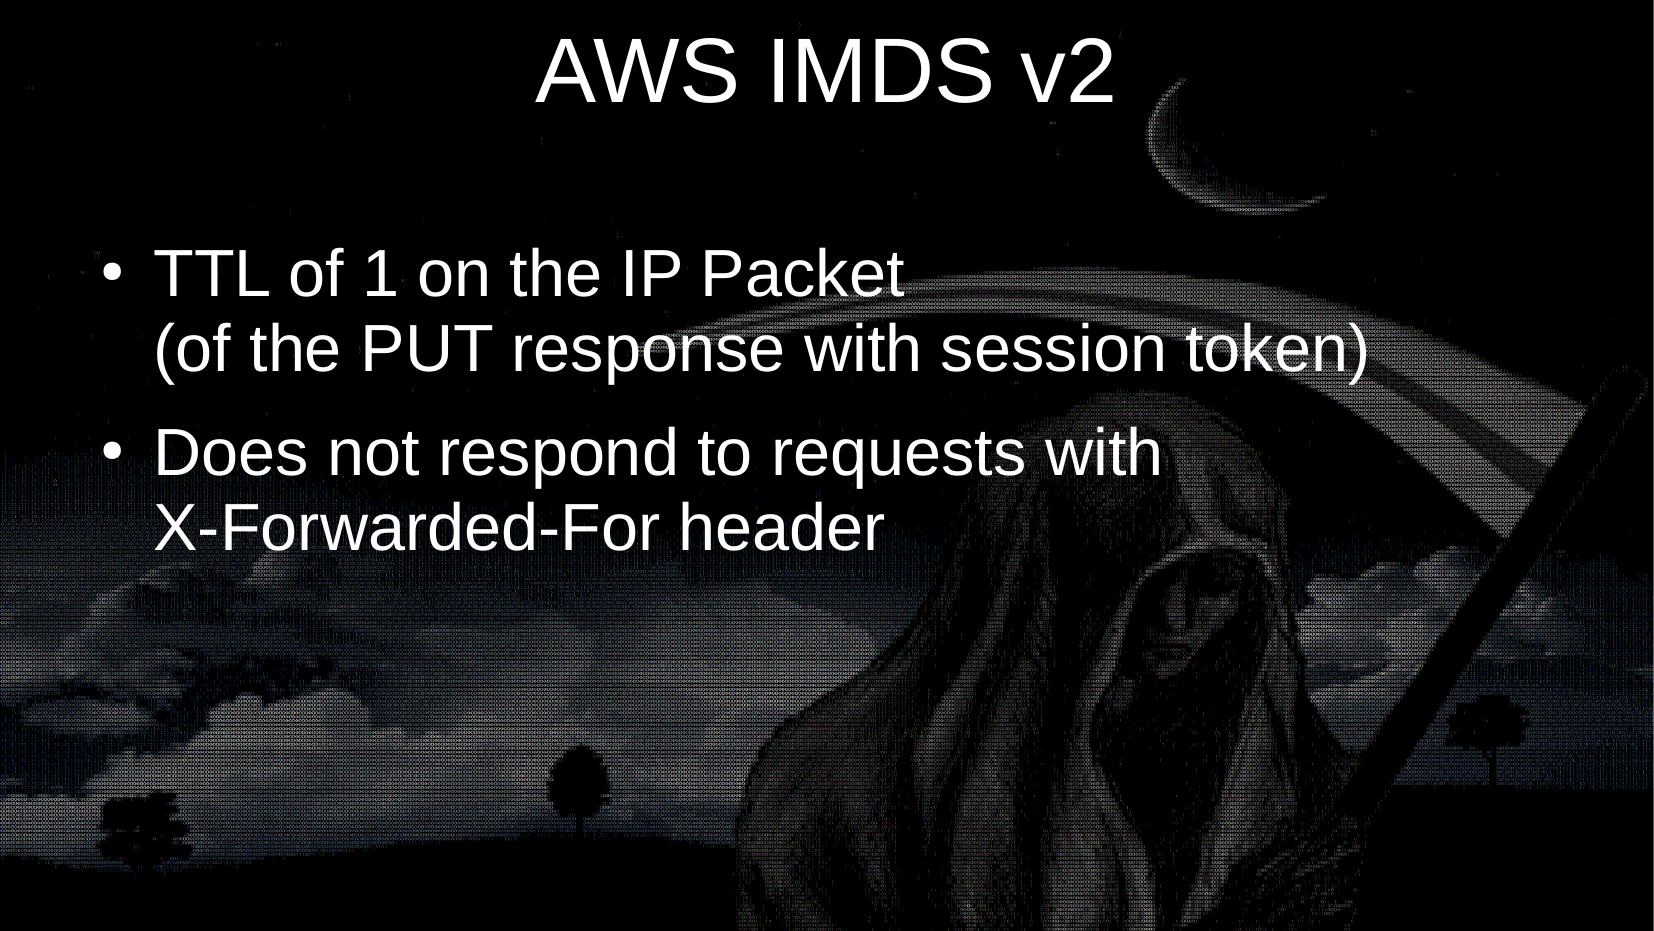

# AWS IMDS v2
TTL of 1 on the IP Packet
(of the PUT response with session token)
Does not respond to requests with
X-Forwarded-For header